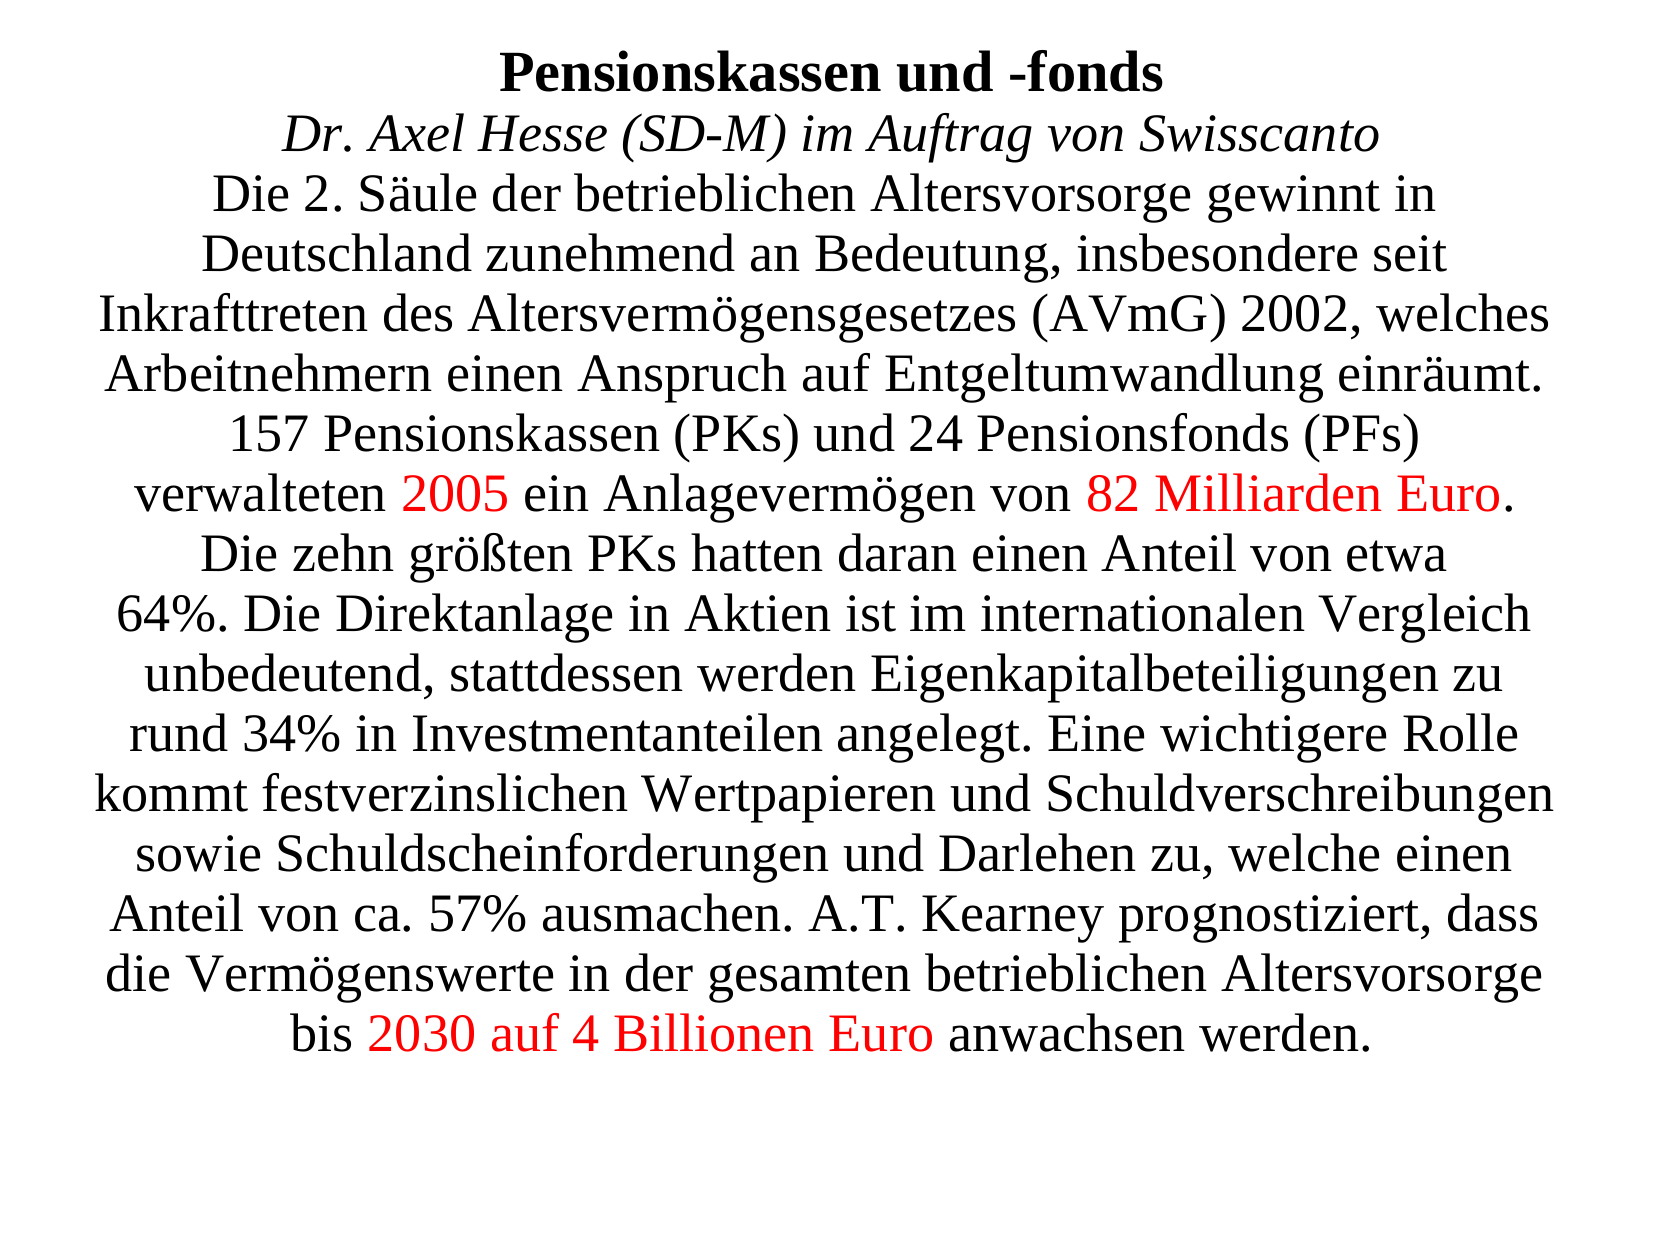

Pensionskassen und -fonds
Dr. Axel Hesse (SD-M) im Auftrag von Swisscanto
Die 2. Säule der betrieblichen Altersvorsorge gewinnt in
Deutschland zunehmend an Bedeutung, insbesondere seit
Inkrafttreten des Altersvermögensgesetzes (AVmG) 2002, welches
Arbeitnehmern einen Anspruch auf Entgeltumwandlung einräumt.
157 Pensionskassen (PKs) und 24 Pensionsfonds (PFs)
verwalteten 2005 ein Anlagevermögen von 82 Milliarden Euro.
Die zehn größten PKs hatten daran einen Anteil von etwa
64%. Die Direktanlage in Aktien ist im internationalen Vergleich
unbedeutend, stattdessen werden Eigenkapitalbeteiligungen zu
rund 34% in Investmentanteilen angelegt. Eine wichtigere Rolle
kommt festverzinslichen Wertpapieren und Schuldverschreibungen
sowie Schuldscheinforderungen und Darlehen zu, welche einen
Anteil von ca. 57% ausmachen. A.T. Kearney prognostiziert, dass
die Vermögenswerte in der gesamten betrieblichen Altersvorsorge
bis 2030 auf 4 Billionen Euro anwachsen werden.